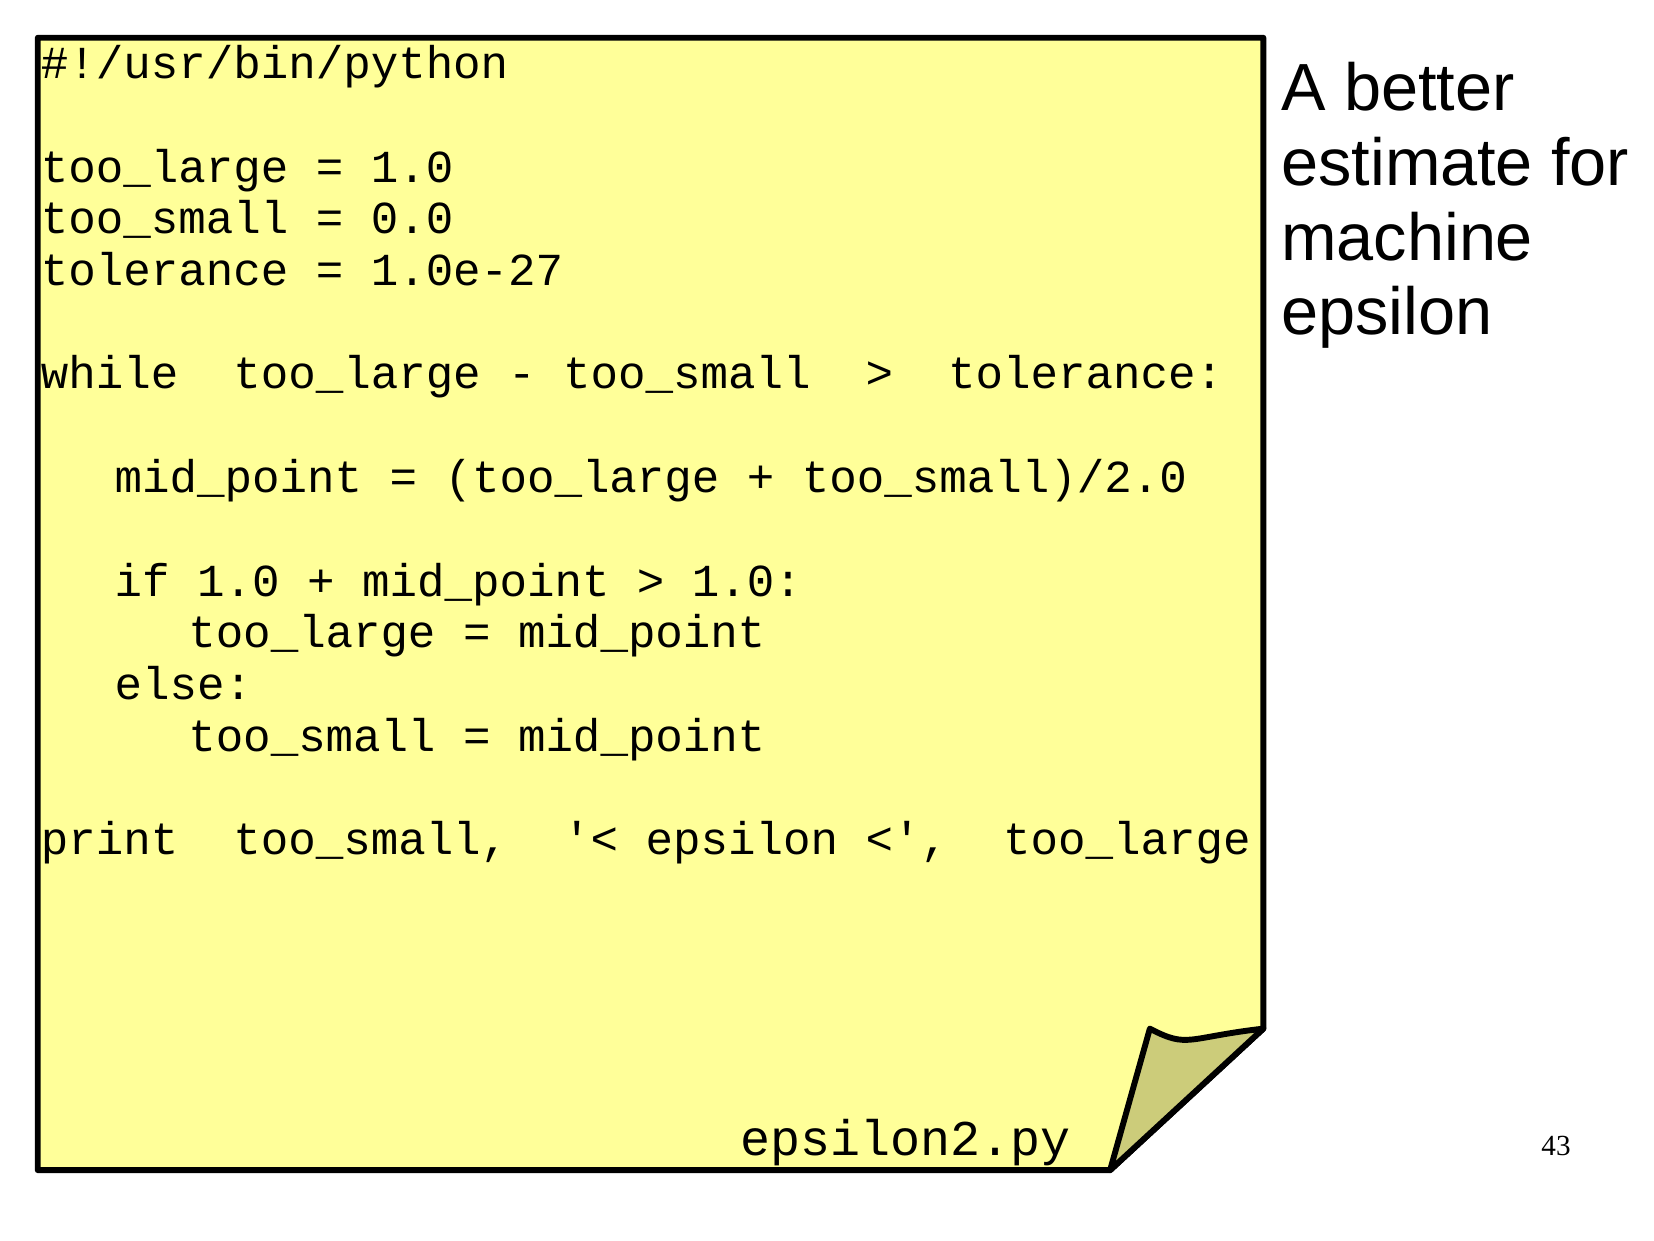

#!/usr/bin/python
too_large = 1.0
too_small = 0.0
tolerance = 1.0e-27
while too_large - too_small > tolerance:
	mid_point = (too_large + too_small)/2.0
	if 1.0 + mid_point > 1.0:
		too_large = mid_point
	else:
		too_small = mid_point
print too_small, '< epsilon <', too_large
A better
estimate for
machine
epsilon
epsilon2.py
Python for absolute beginners
43